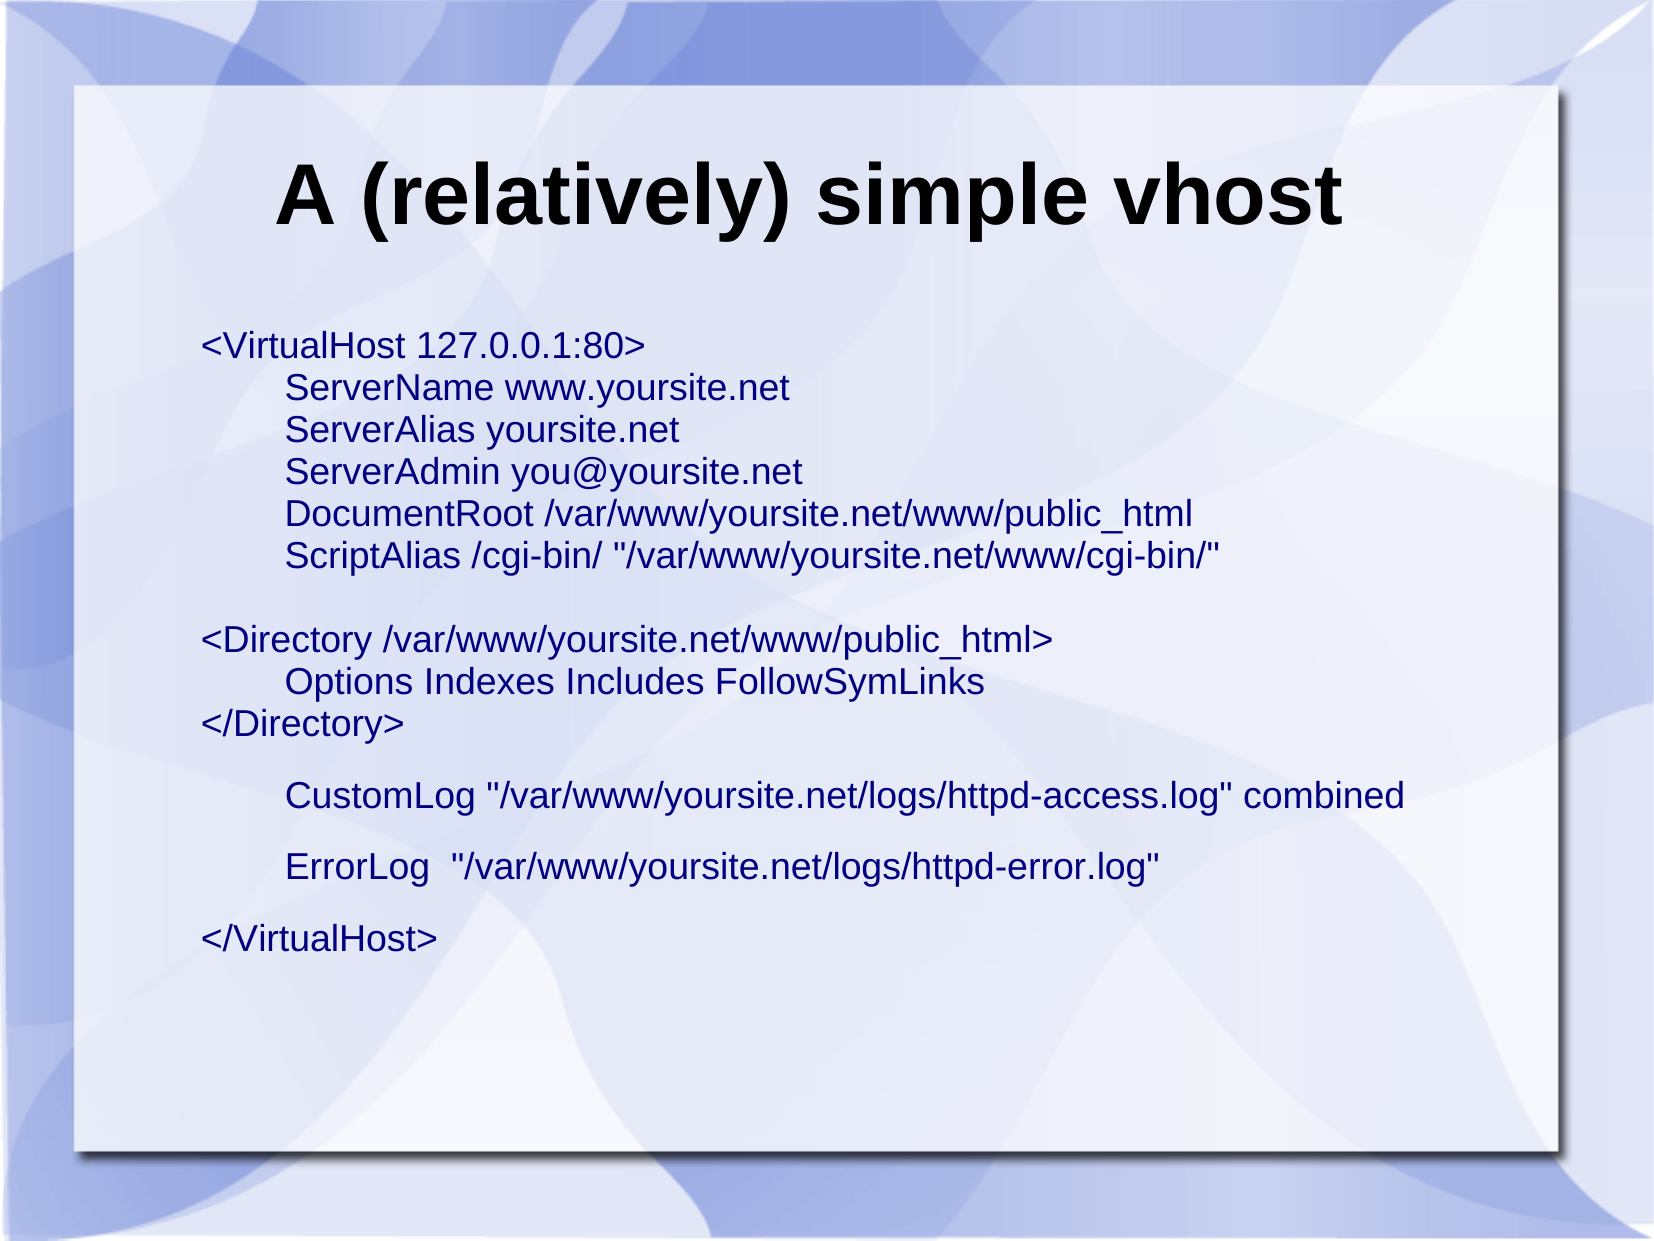

# A (relatively) simple vhost
<VirtualHost 127.0.0.1:80>
 ServerName www.yoursite.net
 ServerAlias yoursite.net
 ServerAdmin you@yoursite.net
 DocumentRoot /var/www/yoursite.net/www/public_html
 ScriptAlias /cgi-bin/ "/var/www/yoursite.net/www/cgi-bin/"
<Directory /var/www/yoursite.net/www/public_html>
 Options Indexes Includes FollowSymLinks
</Directory>
 CustomLog "/var/www/yoursite.net/logs/httpd-access.log" combined
 ErrorLog "/var/www/yoursite.net/logs/httpd-error.log"
</VirtualHost>